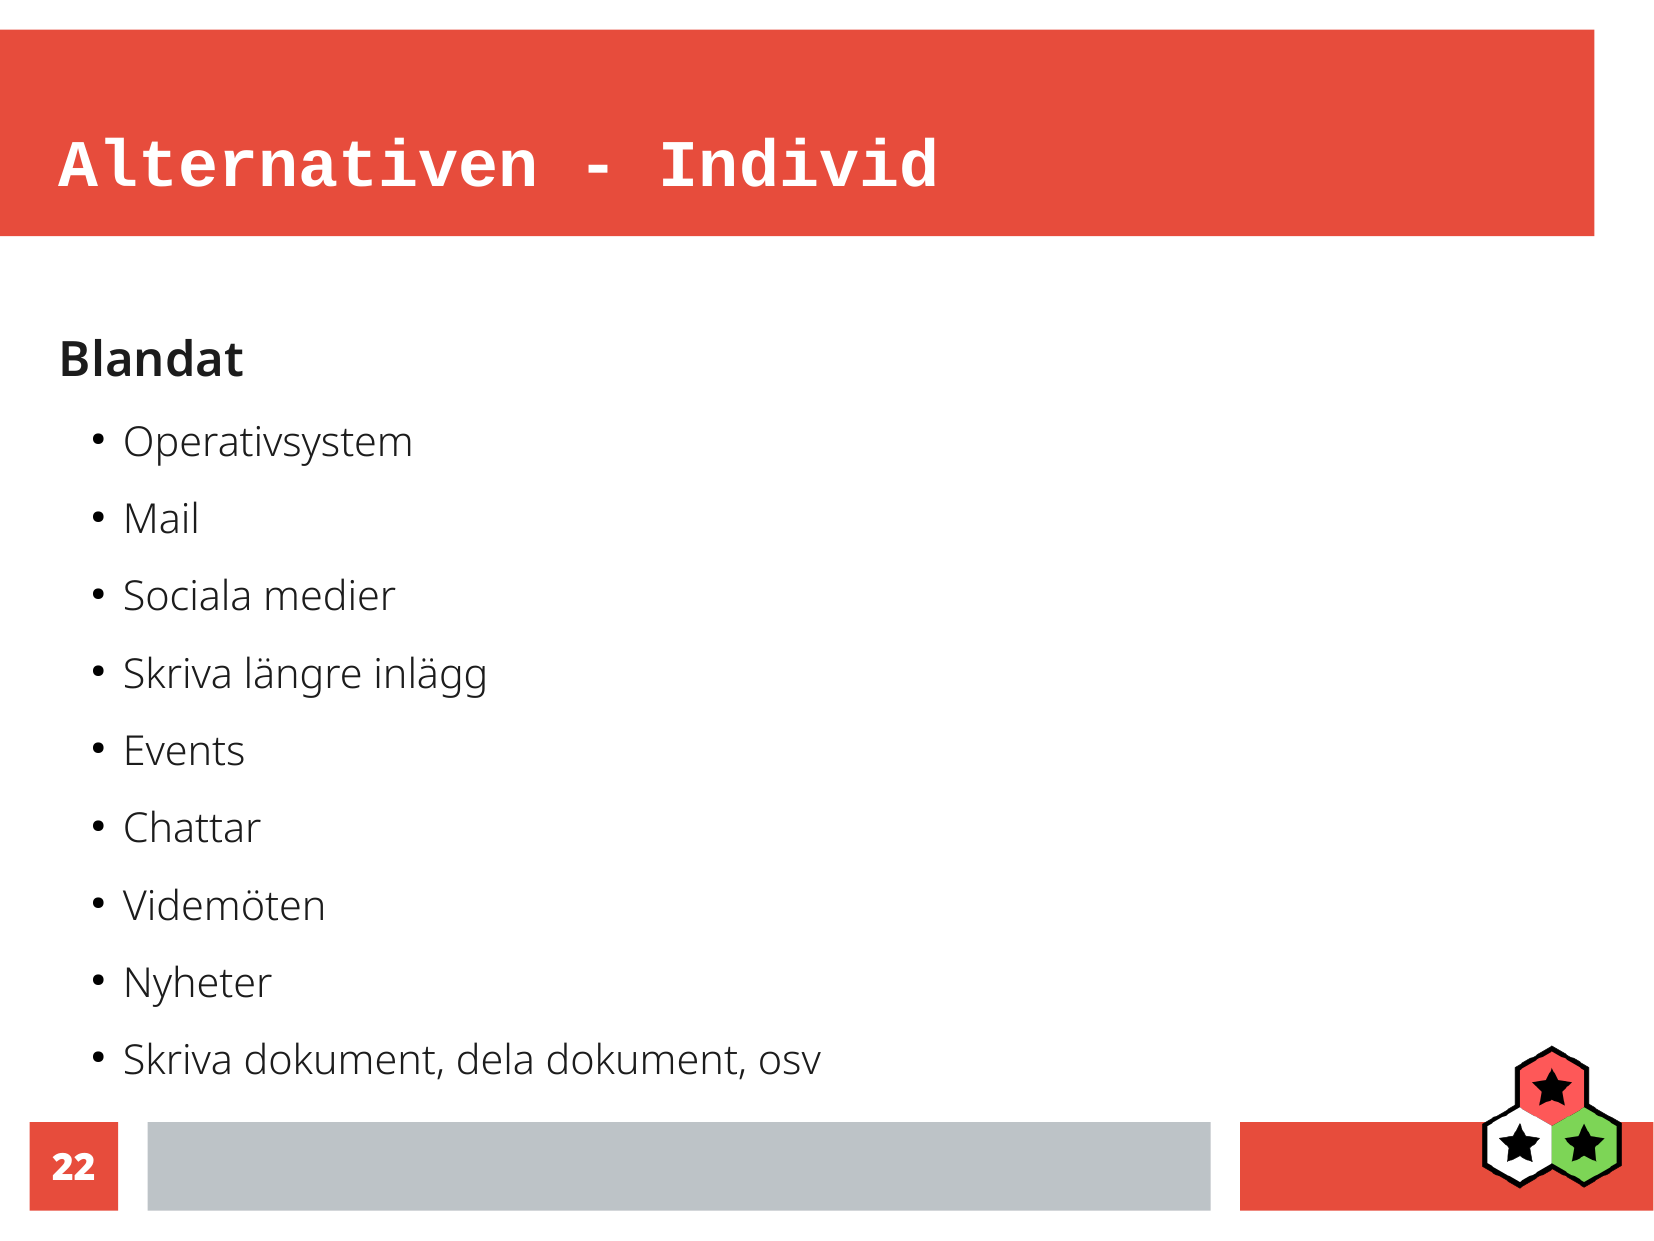

# Alternativen - Individ
Blandat
Operativsystem
Mail
Sociala medier
Skriva längre inlägg
Events
Chattar
Videmöten
Nyheter
Skriva dokument, dela dokument, osv
22